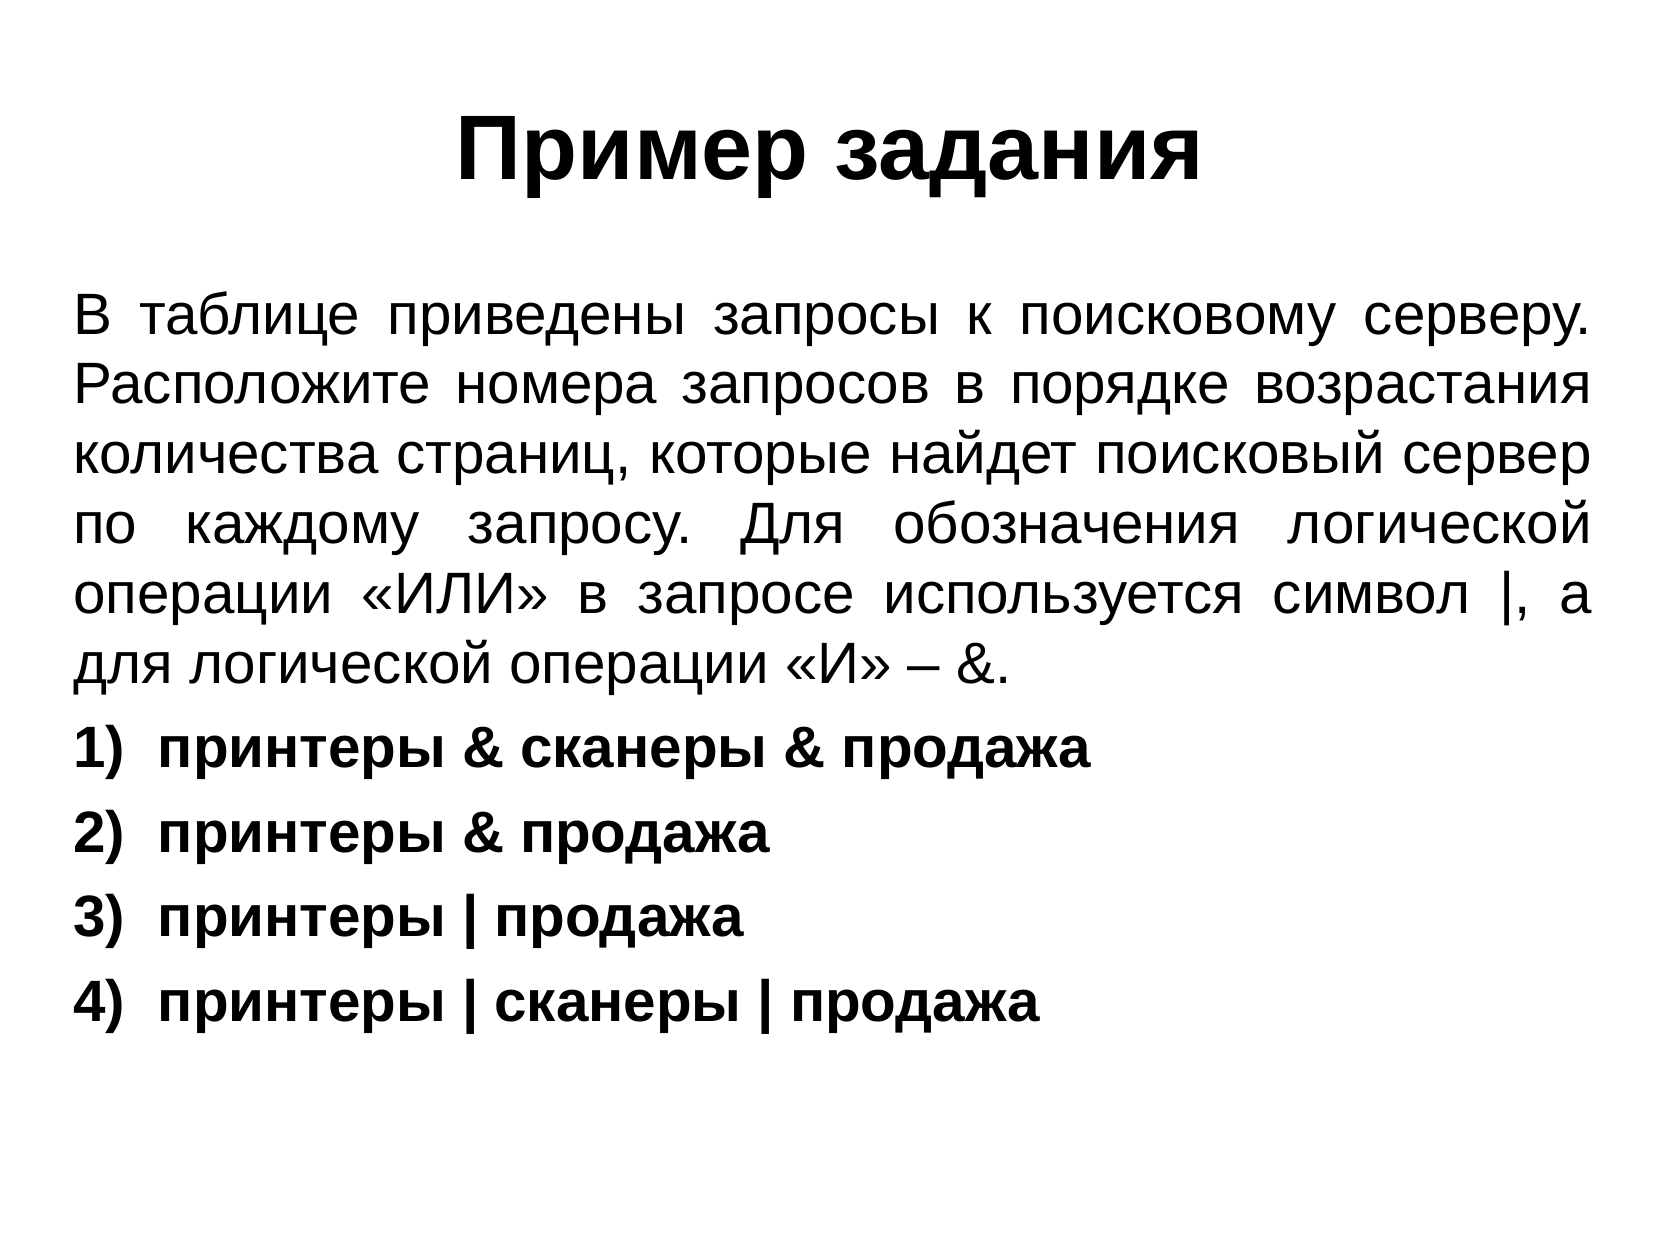

# Пример задания
В таблице приведены запросы к поисковому серверу. Расположите номера запросов в порядке возрастания количества страниц, которые найдет поисковый сервер по каждому запросу. Для обозначения логической операции «ИЛИ» в запросе используется символ |, а для логической операции «И» – &.
1) принтеры & сканеры & продажа
2) принтеры & продажа
3) принтеры | продажа
4) принтеры | сканеры | продажа